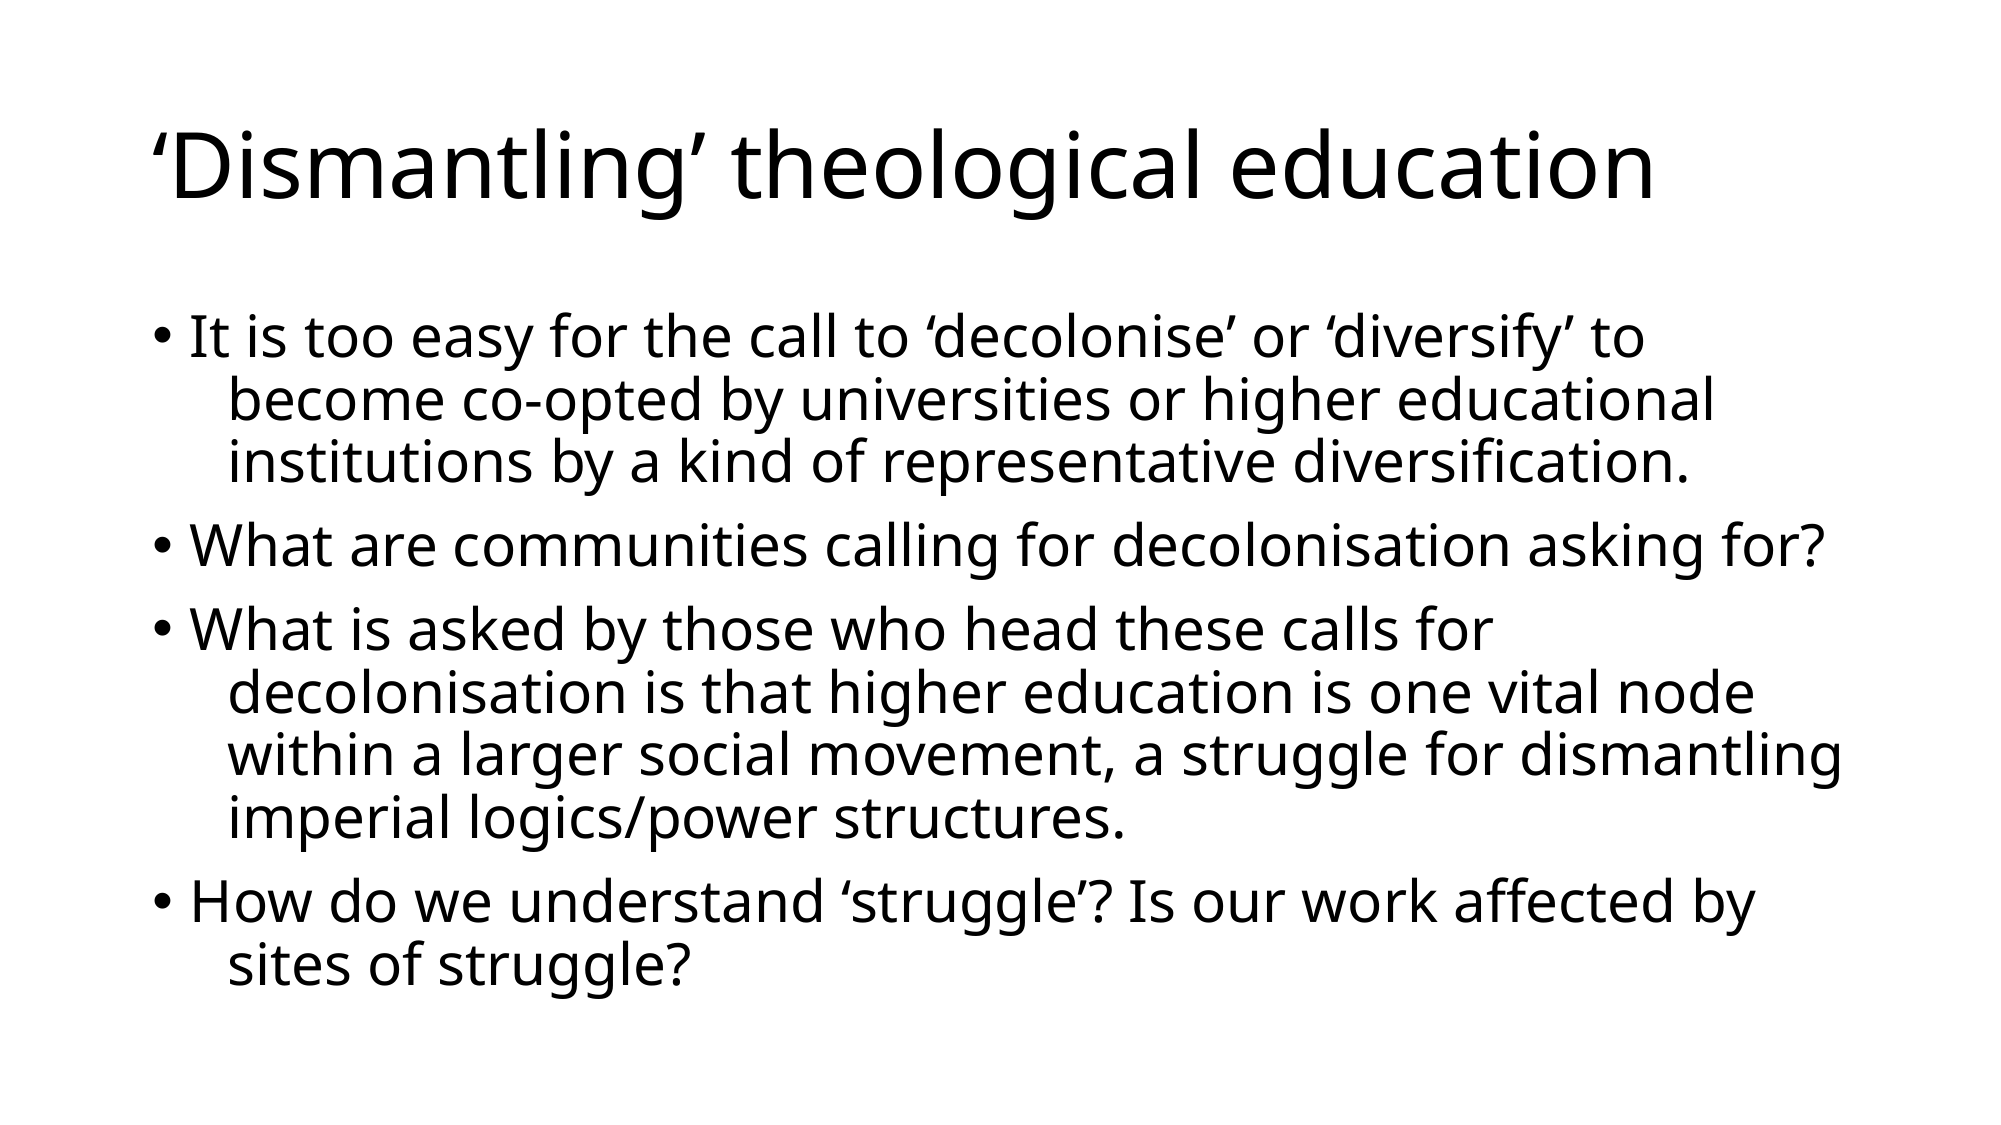

# ‘Dismantling’ theological education
It is too easy for the call to ‘decolonise’ or ‘diversify’ to become co-opted by universities or higher educational institutions by a kind of representative diversification.
What are communities calling for decolonisation asking for?
What is asked by those who head these calls for decolonisation is that higher education is one vital node within a larger social movement, a struggle for dismantling imperial logics/power structures.
How do we understand ‘struggle’? Is our work affected by sites of struggle?